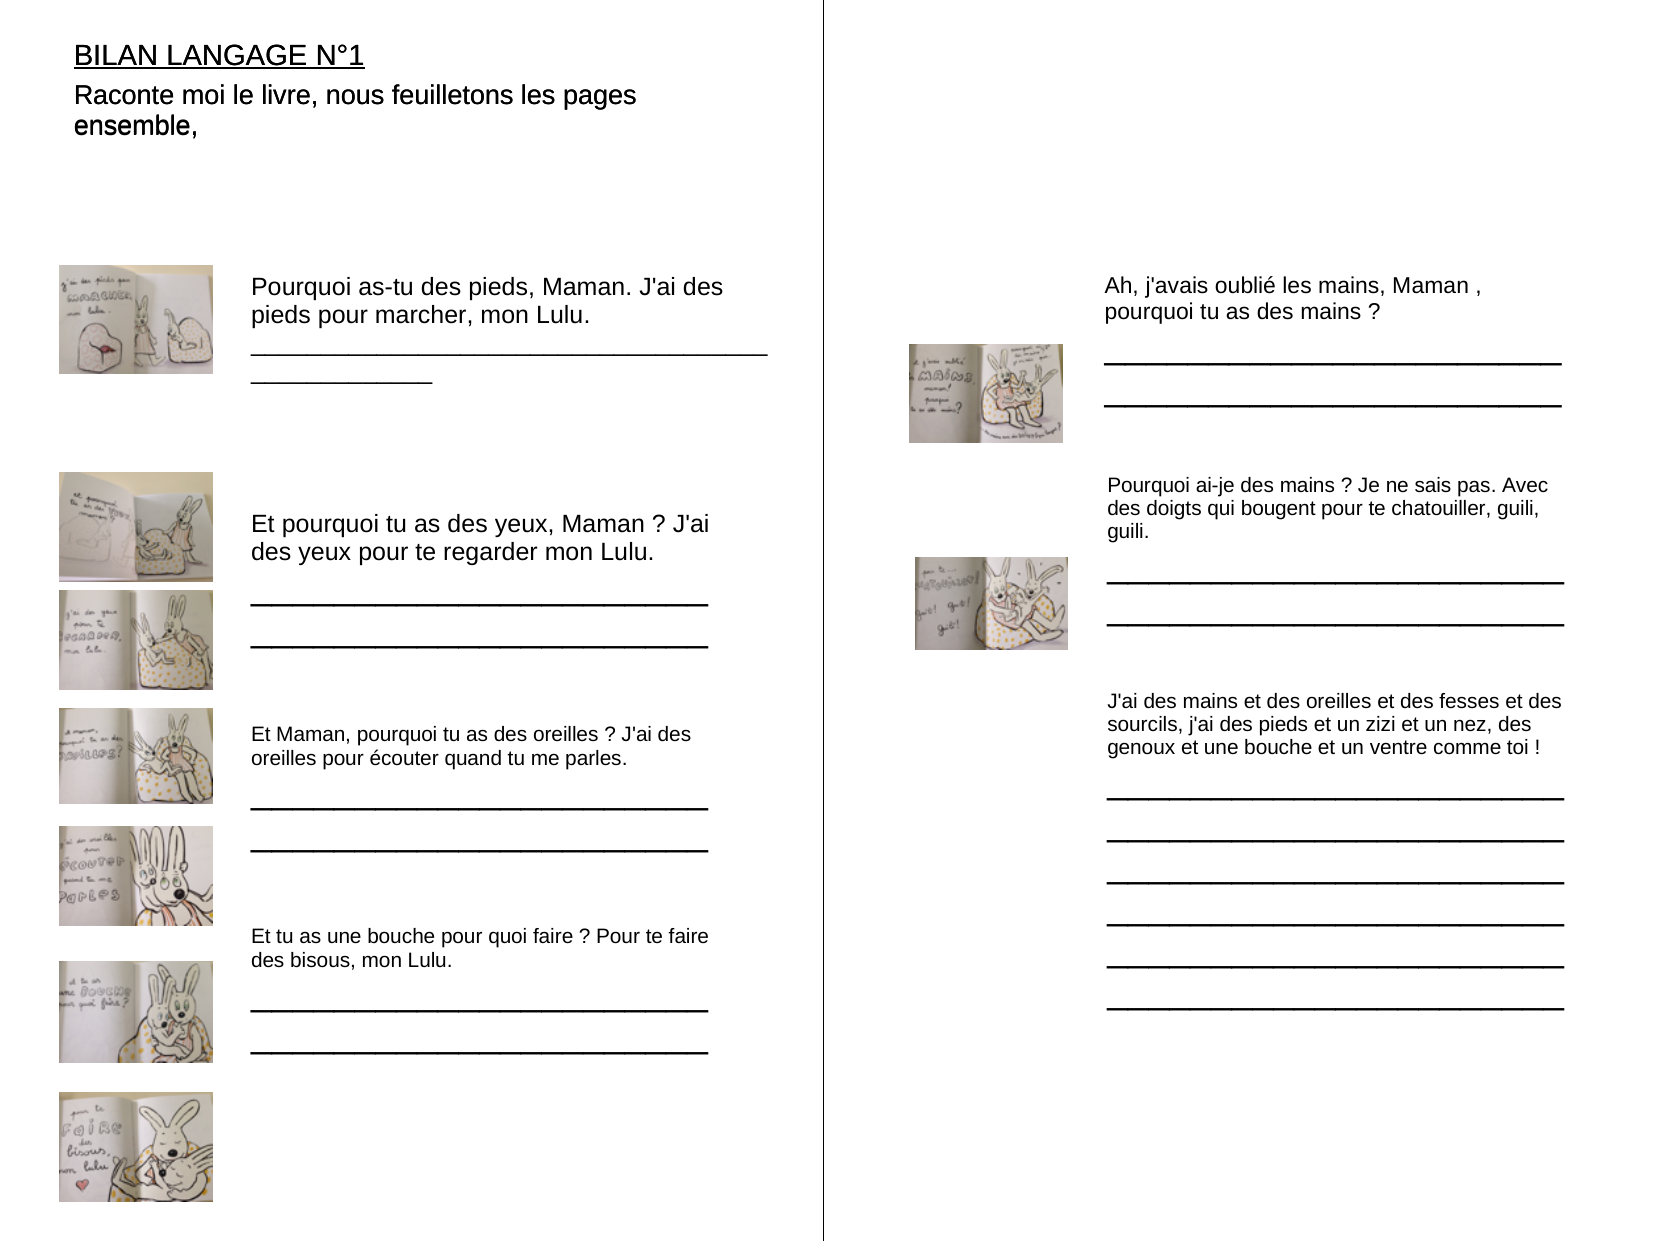

BILAN LANGAGE N°1
BILAN LANGAGE N°1
Raconte moi le livre, nous feuilletons les pages ensemble,
Raconte moi le livre, nous feuilletons les pages ensemble,
Pourquoi as-tu des pieds, Maman. J'ai des pieds pour marcher, mon Lulu.
__________________________________________________
Ah, j'avais oublié les mains, Maman , pourquoi tu as des mains ?
____________________________________________
Pourquoi ai-je des mains ? Je ne sais pas. Avec des doigts qui bougent pour te chatouiller, guili, guili.
______________________
______________________
Et pourquoi tu as des yeux, Maman ? J'ai des yeux pour te regarder mon Lulu.
______________________
______________________
J'ai des mains et des oreilles et des fesses et des sourcils, j'ai des pieds et un zizi et un nez, des genoux et une bouche et un ventre comme toi !
____________________________________________________________________________________________________________________________________
Et Maman, pourquoi tu as des oreilles ? J'ai des oreilles pour écouter quand tu me parles.
______________________
______________________
Et tu as une bouche pour quoi faire ? Pour te faire des bisous, mon Lulu.
______________________
______________________